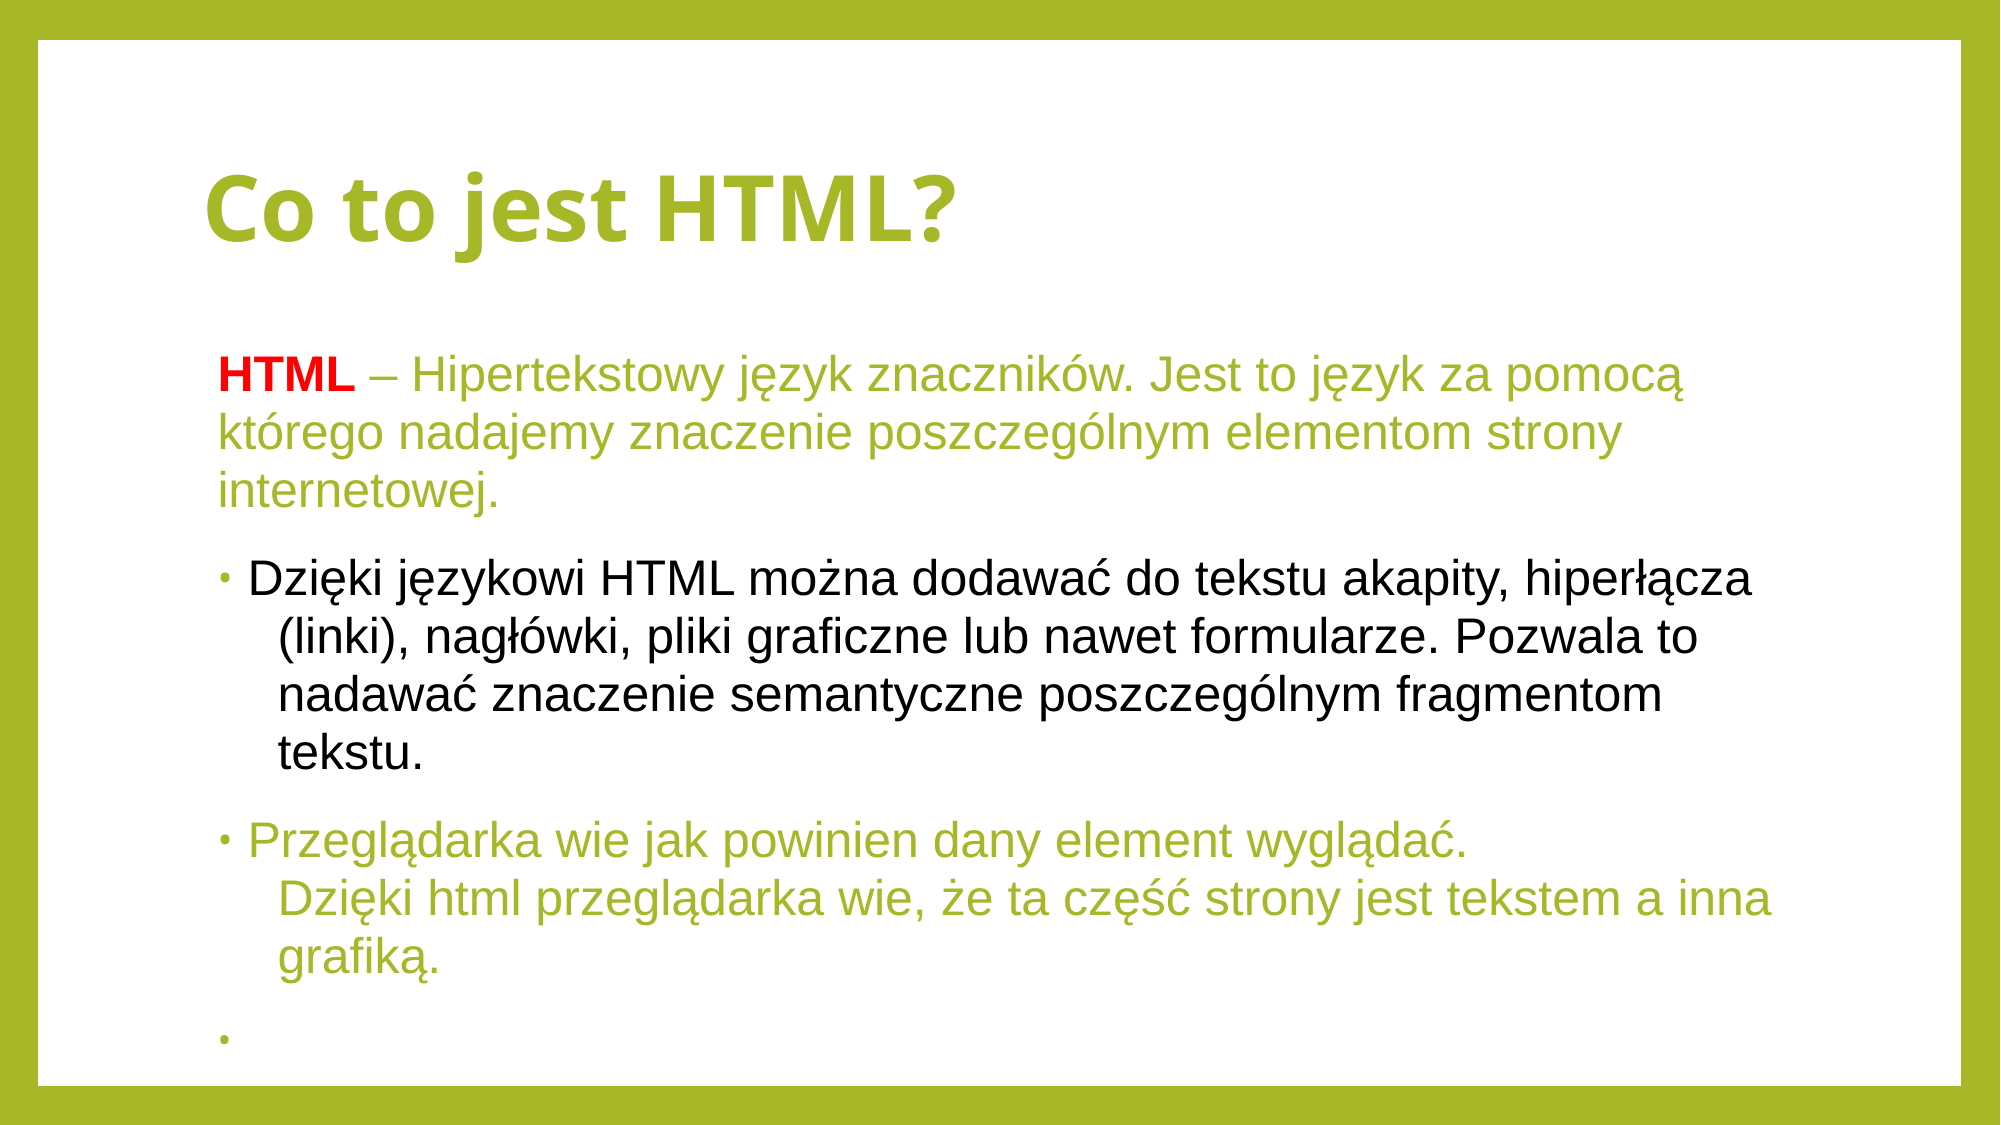

# Co to jest HTML?
HTML – Hipertekstowy język znaczników. Jest to język za pomocą którego nadajemy znaczenie poszczególnym elementom strony internetowej.
Dzięki językowi HTML można dodawać do tekstu akapity, hiperłącza (linki), nagłówki, pliki graficzne lub nawet formularze. Pozwala to nadawać znaczenie semantyczne poszczególnym fragmentom tekstu.
Przeglądarka wie jak powinien dany element wyglądać.
Dzięki html przeglądarka wie, że ta część strony jest tekstem a inna grafiką.